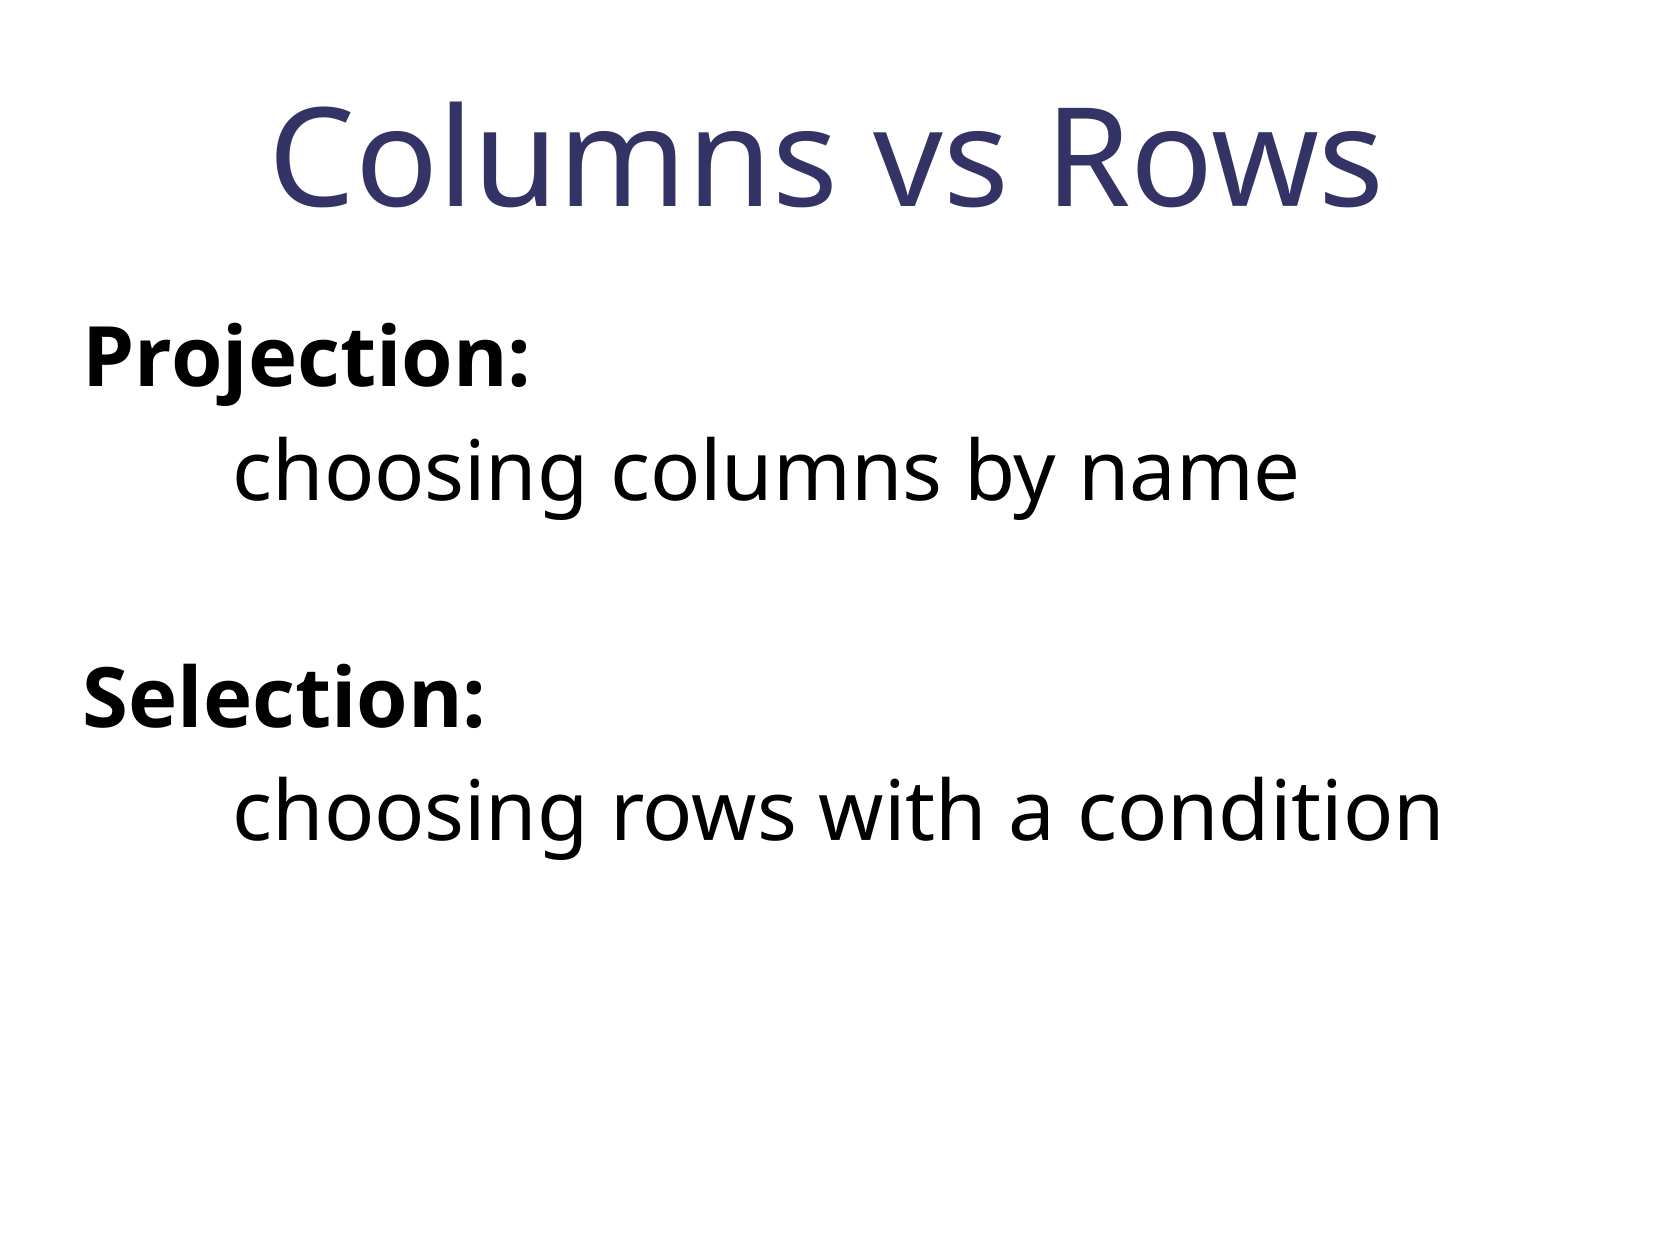

# Columns vs Rows
Projection:
		choosing columns by name
Selection:
		choosing rows with a condition